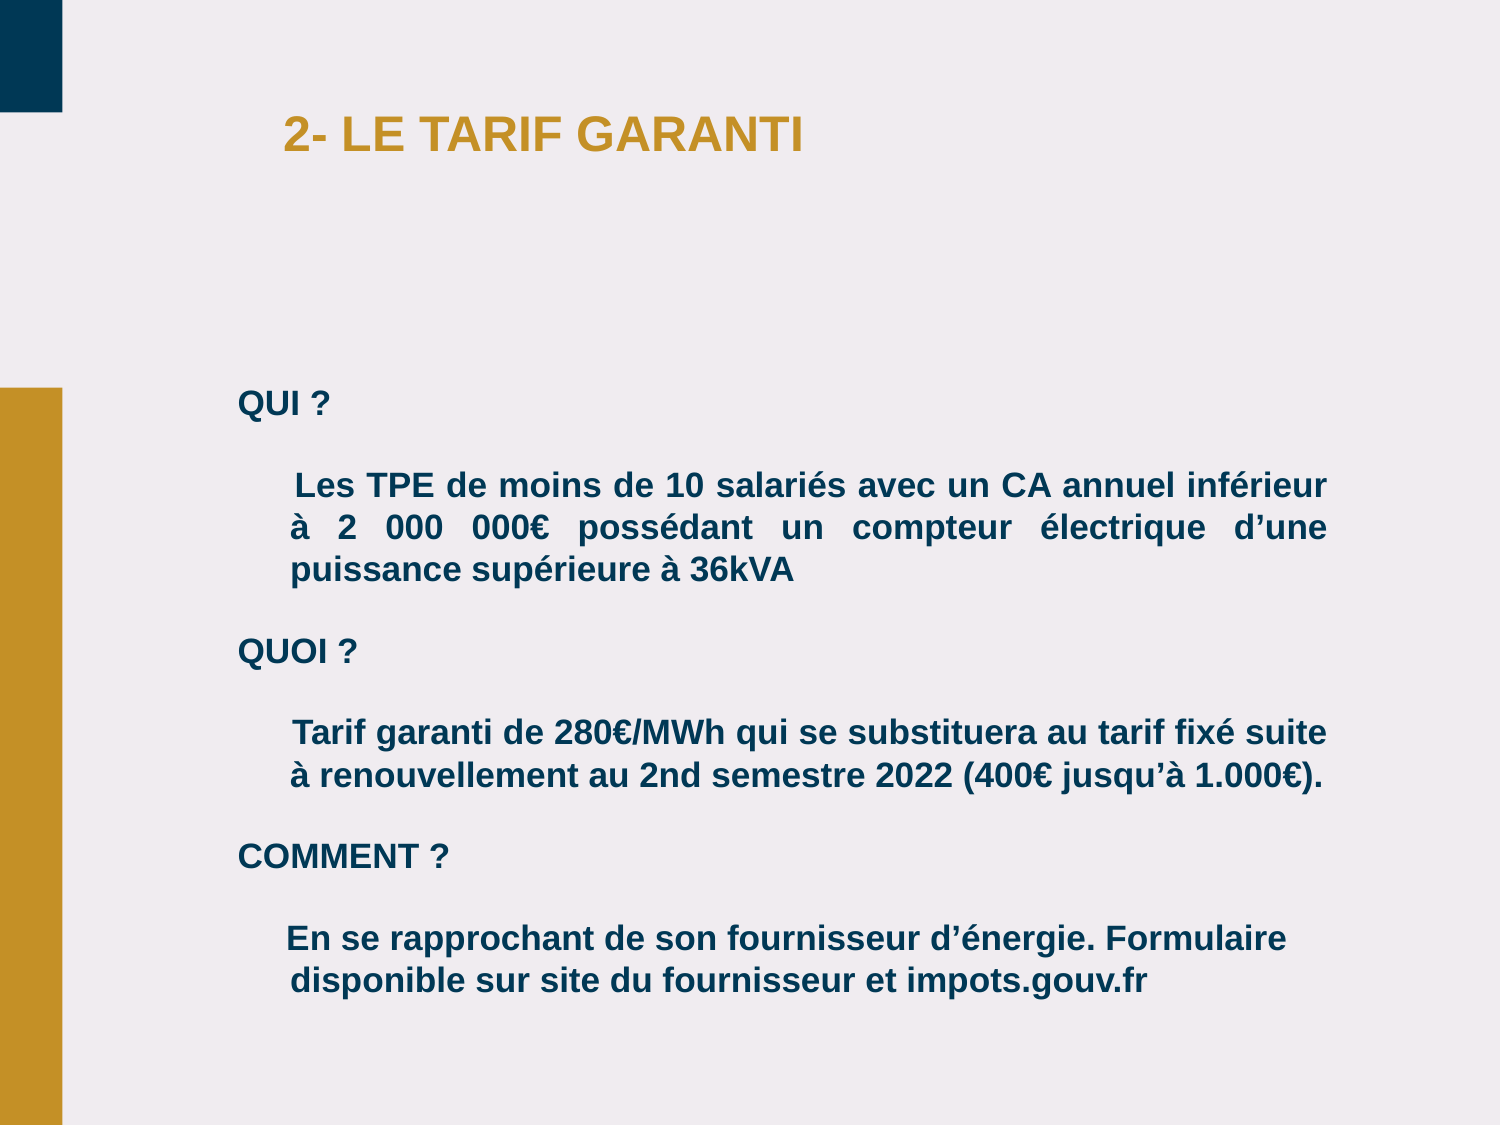

# 2- LE TARIF GARANTI
QUI ?
 Les TPE de moins de 10 salariés avec un CA annuel inférieur à 2 000 000€ possédant un compteur électrique d’une puissance supérieure à 36kVA
QUOI ?
 	Tarif garanti de 280€/MWh qui se substituera au tarif fixé suite à renouvellement au 2nd semestre 2022 (400€ jusqu’à 1.000€).
COMMENT ?
 En se rapprochant de son fournisseur d’énergie. Formulaire disponible sur site du fournisseur et impots.gouv.fr